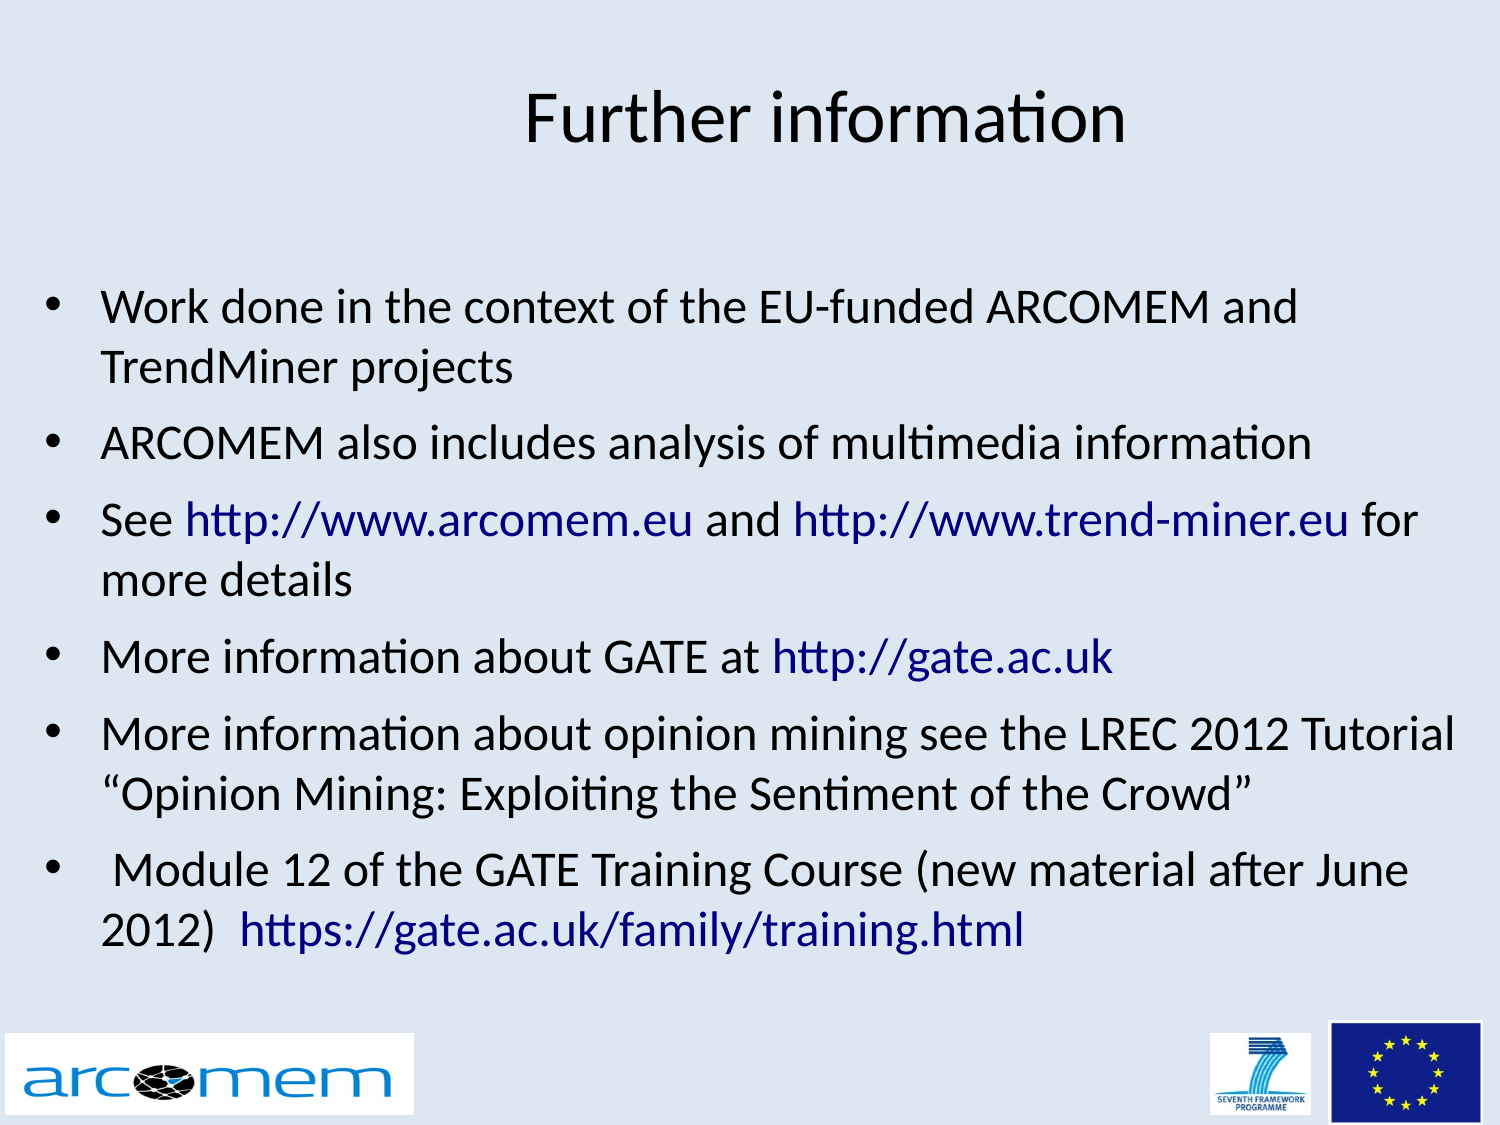

# Further information
Work done in the context of the EU-funded ARCOMEM and TrendMiner projects
ARCOMEM also includes analysis of multimedia information
See http://www.arcomem.eu and http://www.trend-miner.eu for more details
More information about GATE at http://gate.ac.uk
More information about opinion mining see the LREC 2012 Tutorial “Opinion Mining: Exploiting the Sentiment of the Crowd”
 Module 12 of the GATE Training Course (new material after June 2012) https://gate.ac.uk/family/training.html